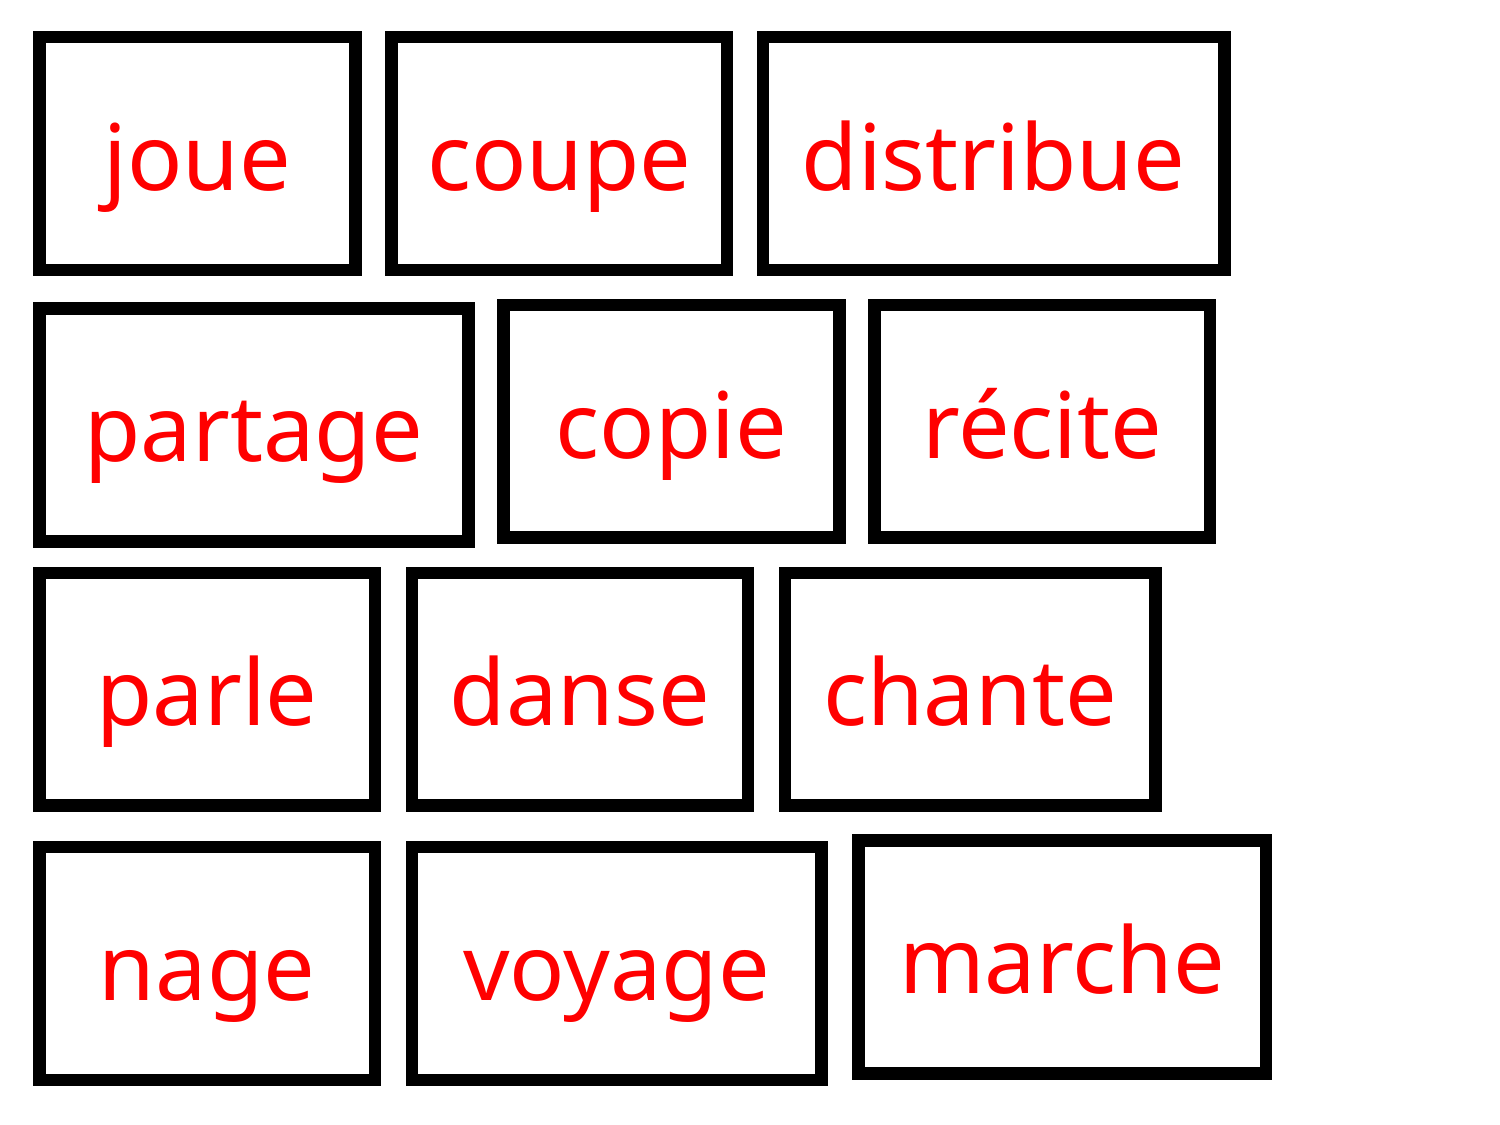

joue
coupe
distribue
copie
récite
partage
parle
danse
chante
marche
nage
voyage